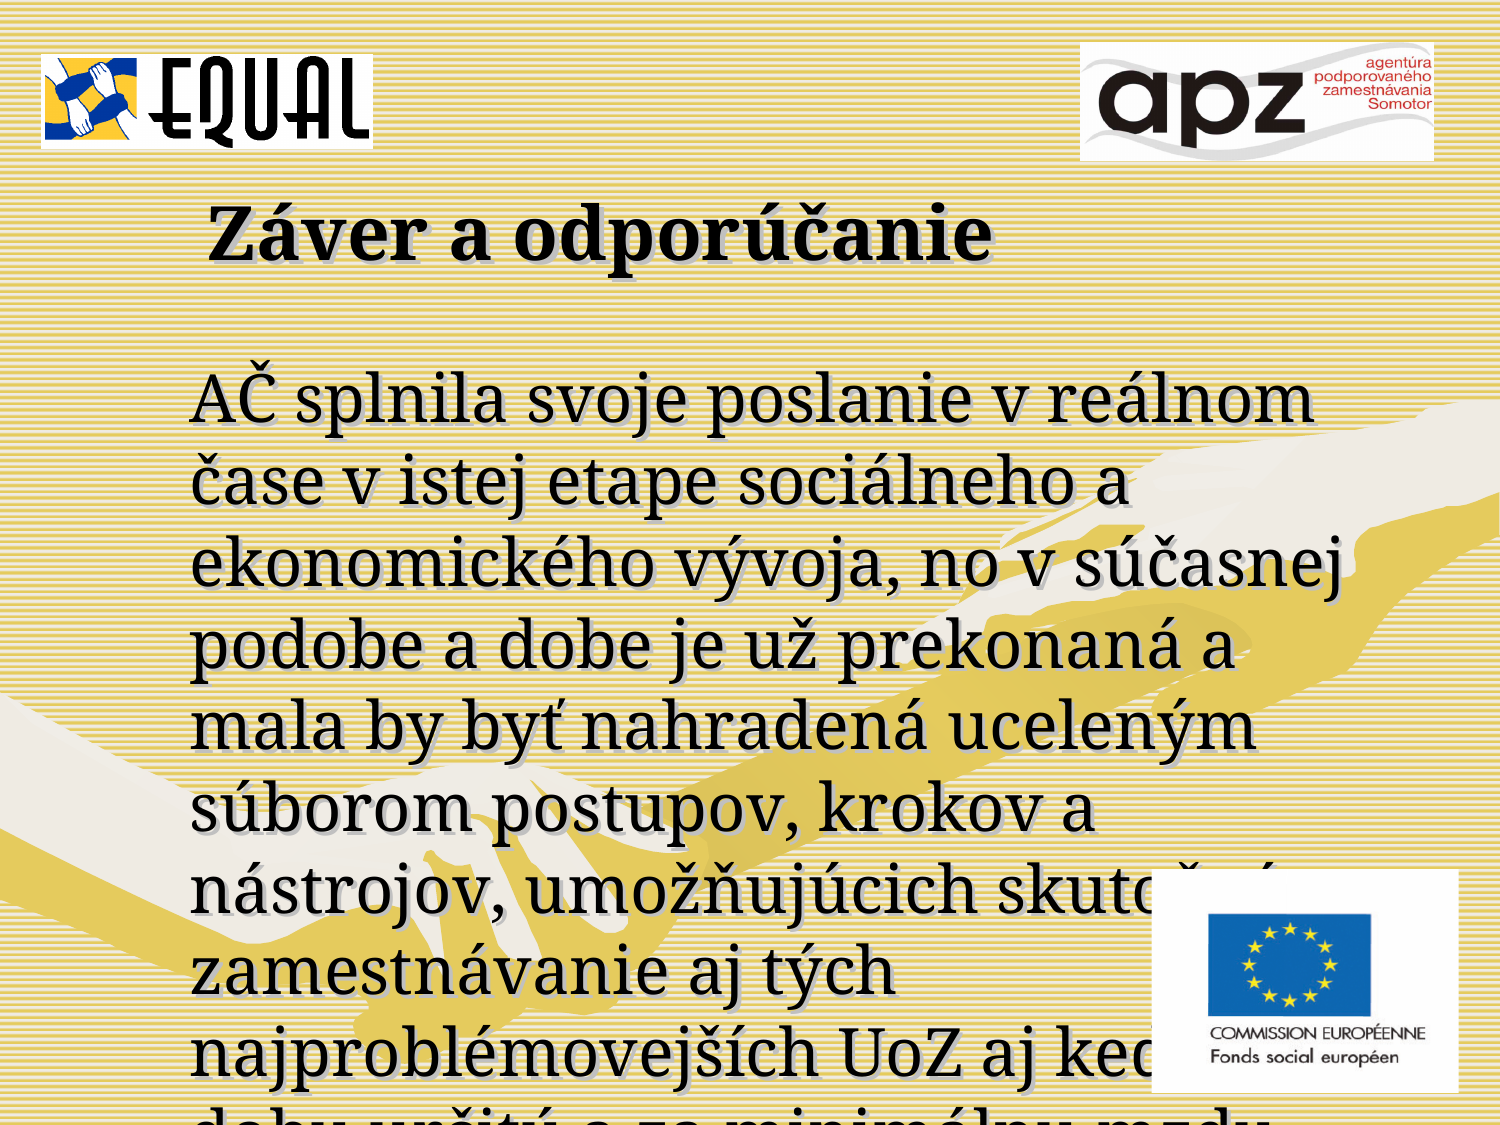

# Záver a odporúčanie
	AČ splnila svoje poslanie v reálnom čase v istej etape sociálneho a ekonomického vývoja, no v súčasnej podobe a dobe je už prekonaná a mala by byť nahradená uceleným súborom postupov, krokov a nástrojov, umožňujúcich skutočné zamestnávanie aj tých najproblémovejších UoZ aj keď len na dobu určitú a za minimálnu mzdu.